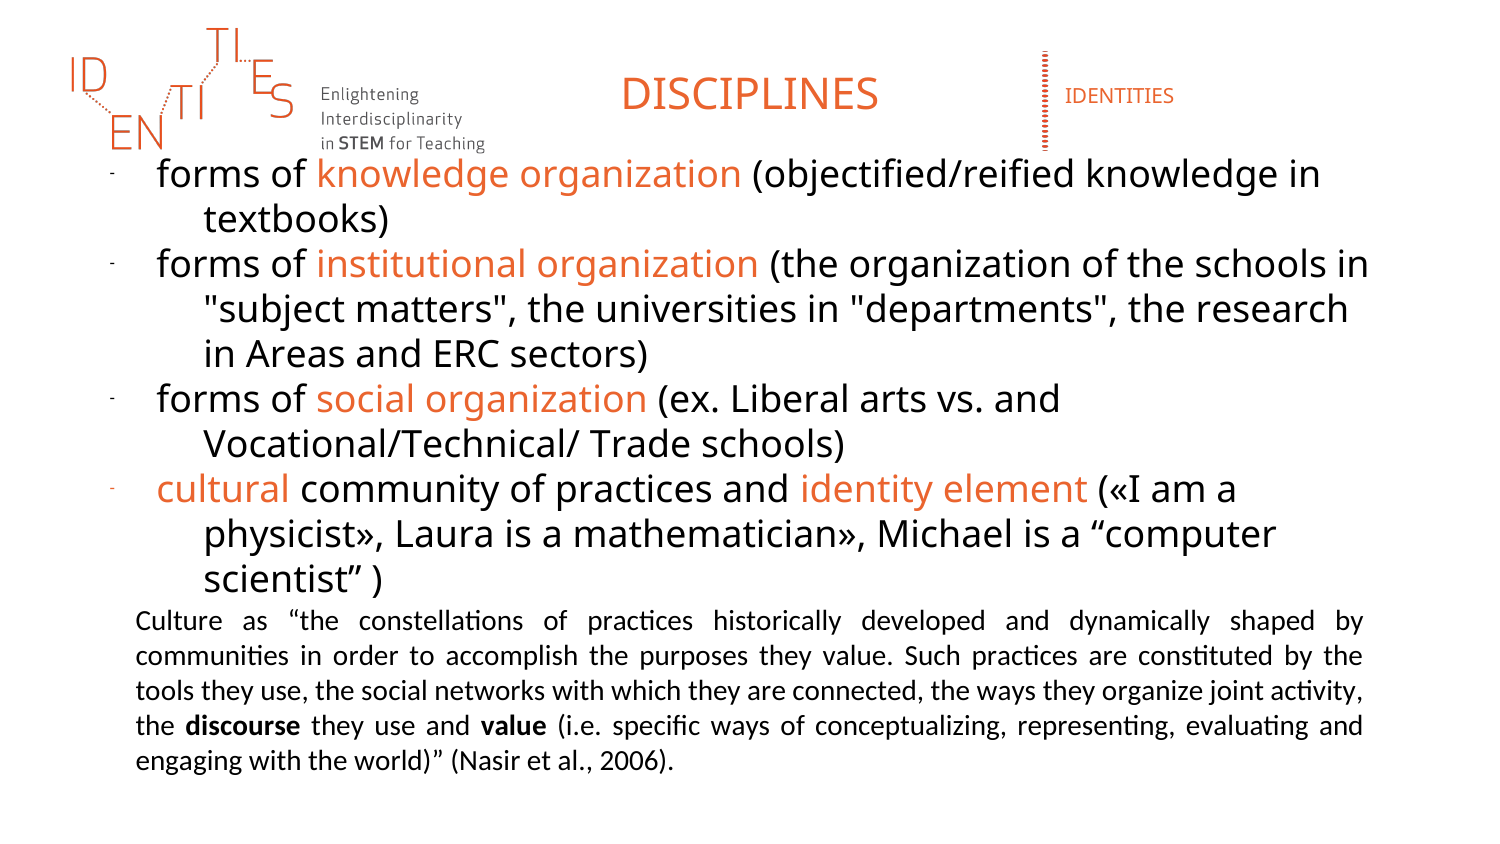

DISCIPLINES
IDENTITIES
forms of knowledge organization (objectified/reified knowledge in textbooks)
forms of institutional organization (the organization of the schools in "subject matters", the universities in "departments", the research in Areas and ERC sectors)
forms of social organization (ex. Liberal arts vs. and Vocational/Technical/ Trade schools)
cultural community of practices and identity element («I am a physicist», Laura is a mathematician», Michael is a “computer scientist” )
Culture as “the constellations of practices historically developed and dynamically shaped by communities in order to accomplish the purposes they value. Such practices are constituted by the tools they use, the social networks with which they are connected, the ways they organize joint activity, the discourse they use and value (i.e. specific ways of conceptualizing, representing, evaluating and engaging with the world)” (Nasir et al., 2006).